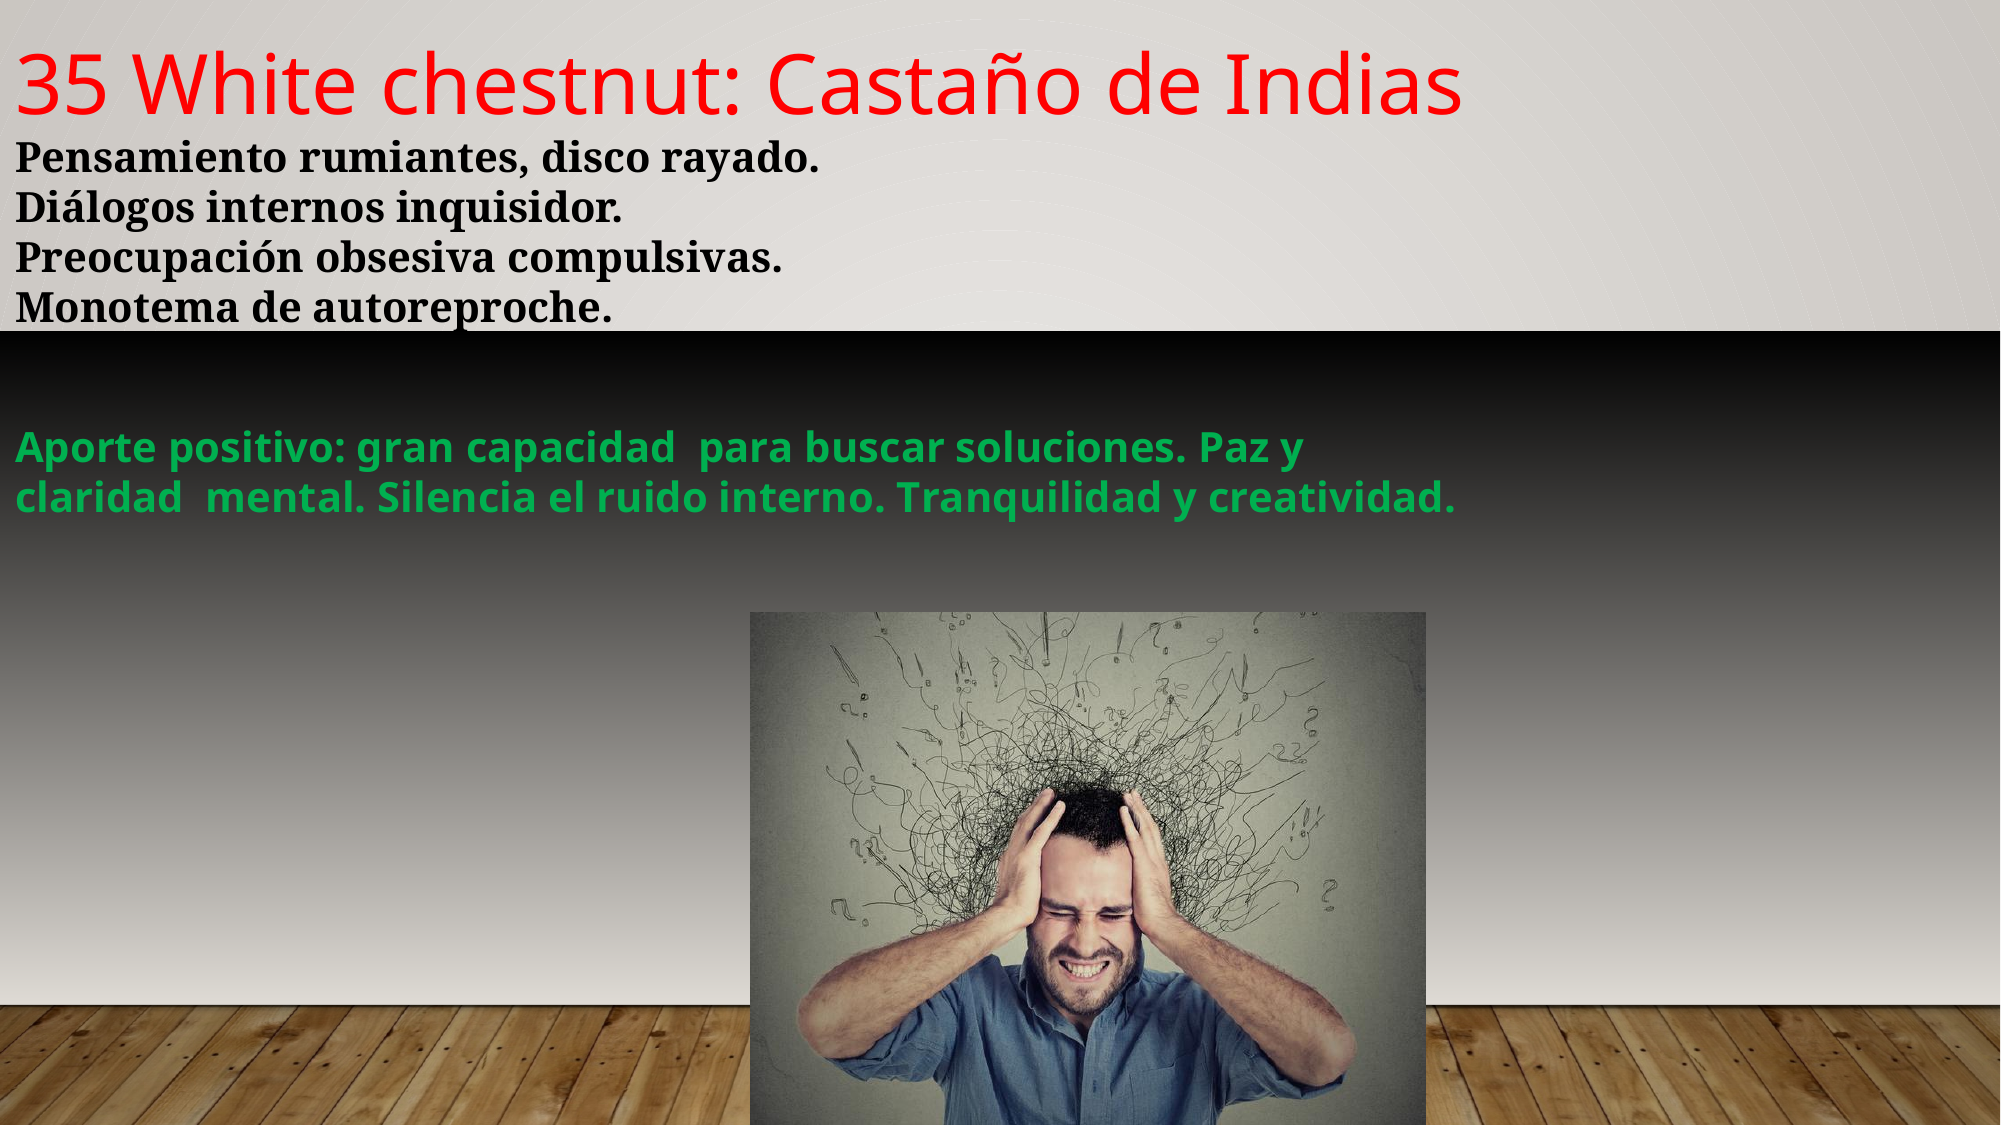

35 White chestnut: Castaño de Indias
Pensamiento rumiantes, disco rayado.
Diálogos internos inquisidor.
Preocupación obsesiva compulsivas.
Monotema de autoreproche.
Aporte positivo: gran capacidad para buscar soluciones. Paz y claridad mental. Silencia el ruido interno. Tranquilidad y creatividad.